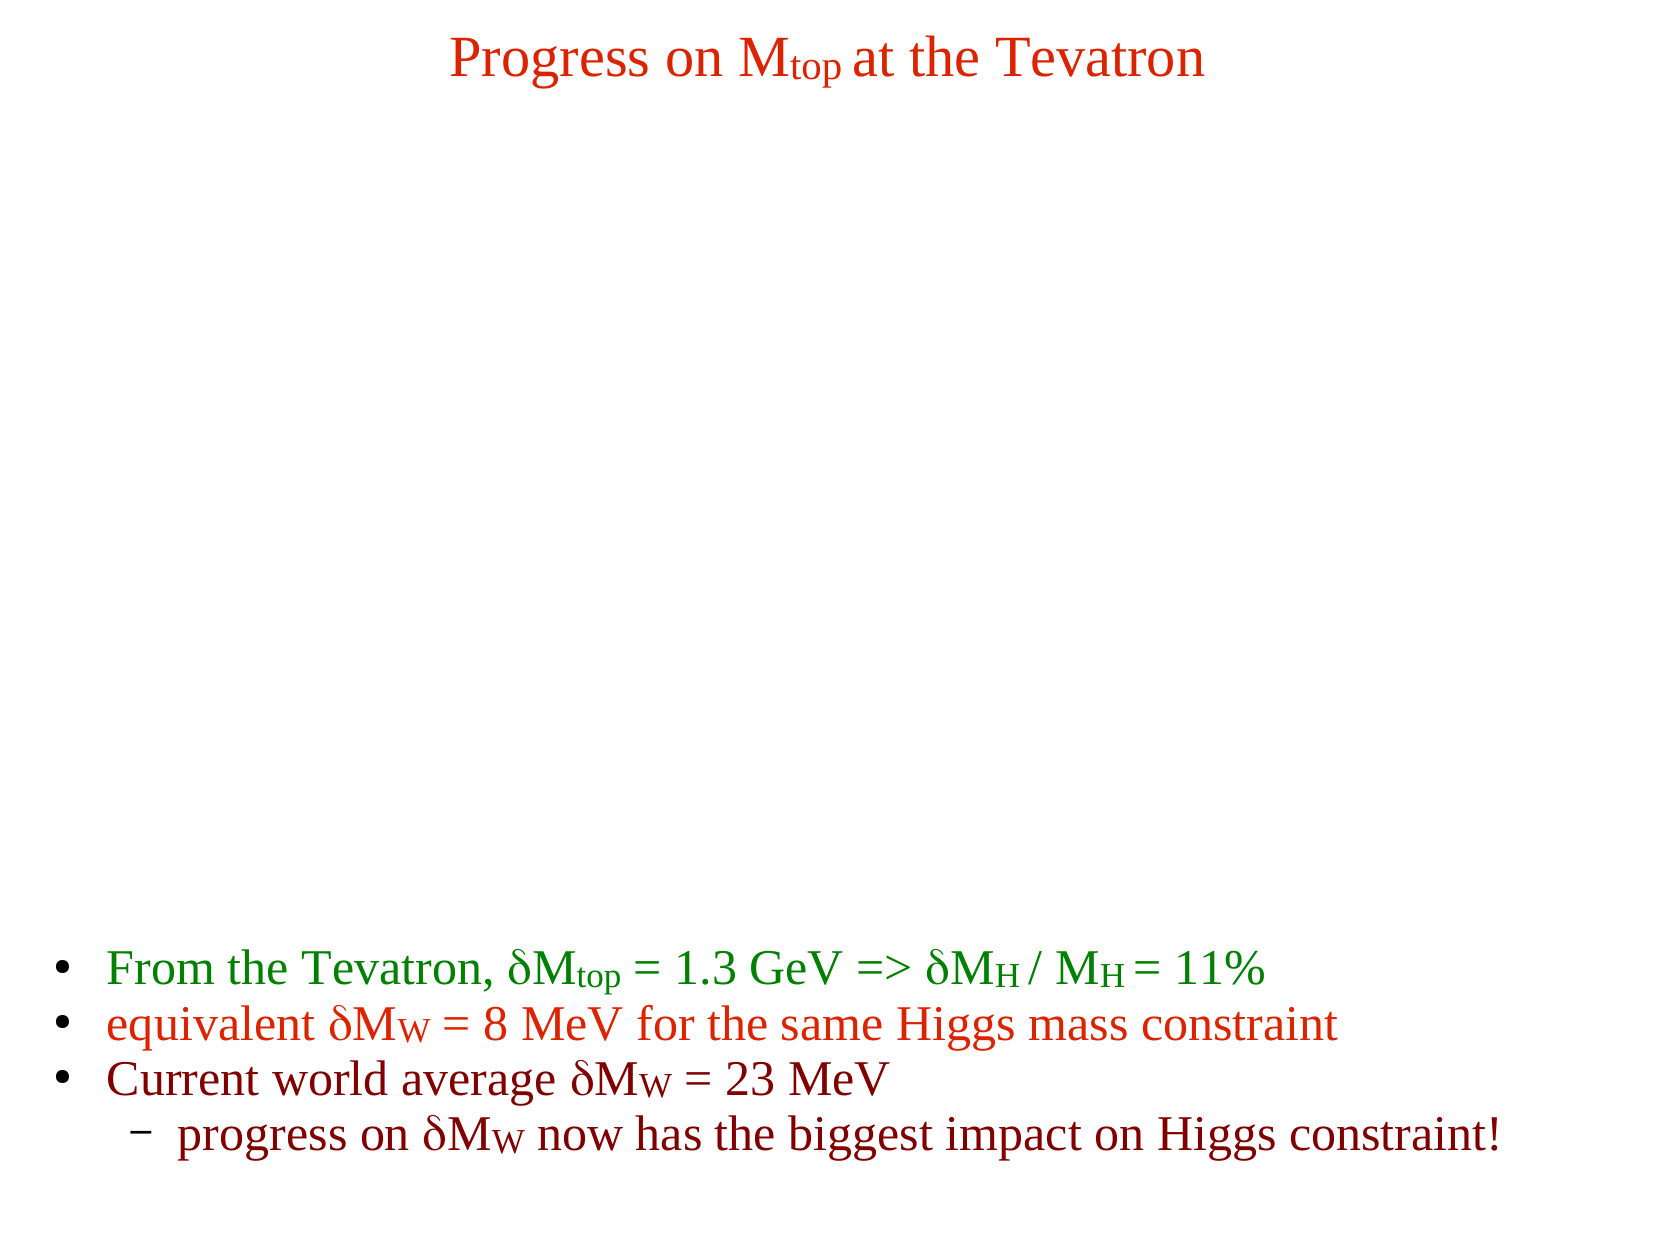

# Progress on Mtop at the Tevatron
From the Tevatron, δMtop = 1.3 GeV => δMH / MH = 11%
equivalent δMW = 8 MeV for the same Higgs mass constraint
Current world average δMW = 23 MeV
progress on δMW now has the biggest impact on Higgs constraint!